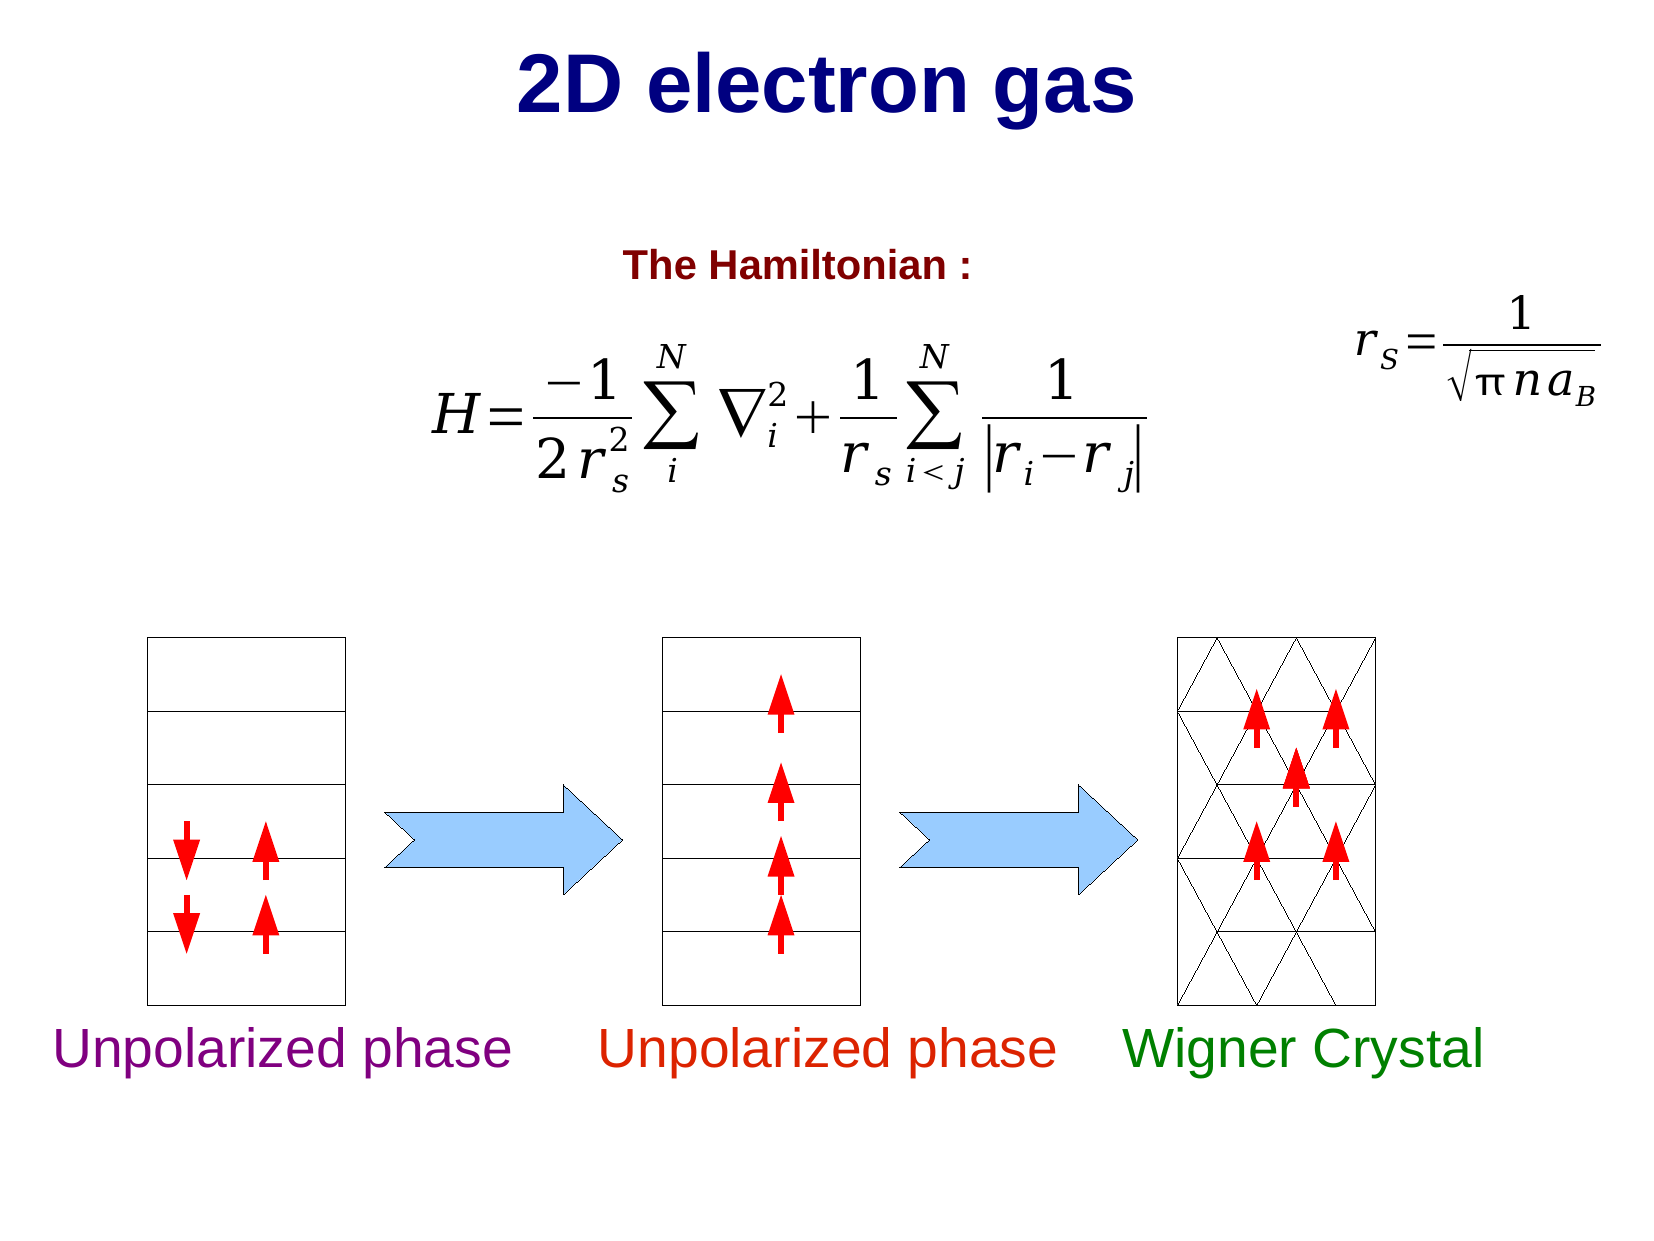

# 2D electron gas
The Hamiltonian :
Unpolarized phase
Wigner Crystal
Unpolarized phase